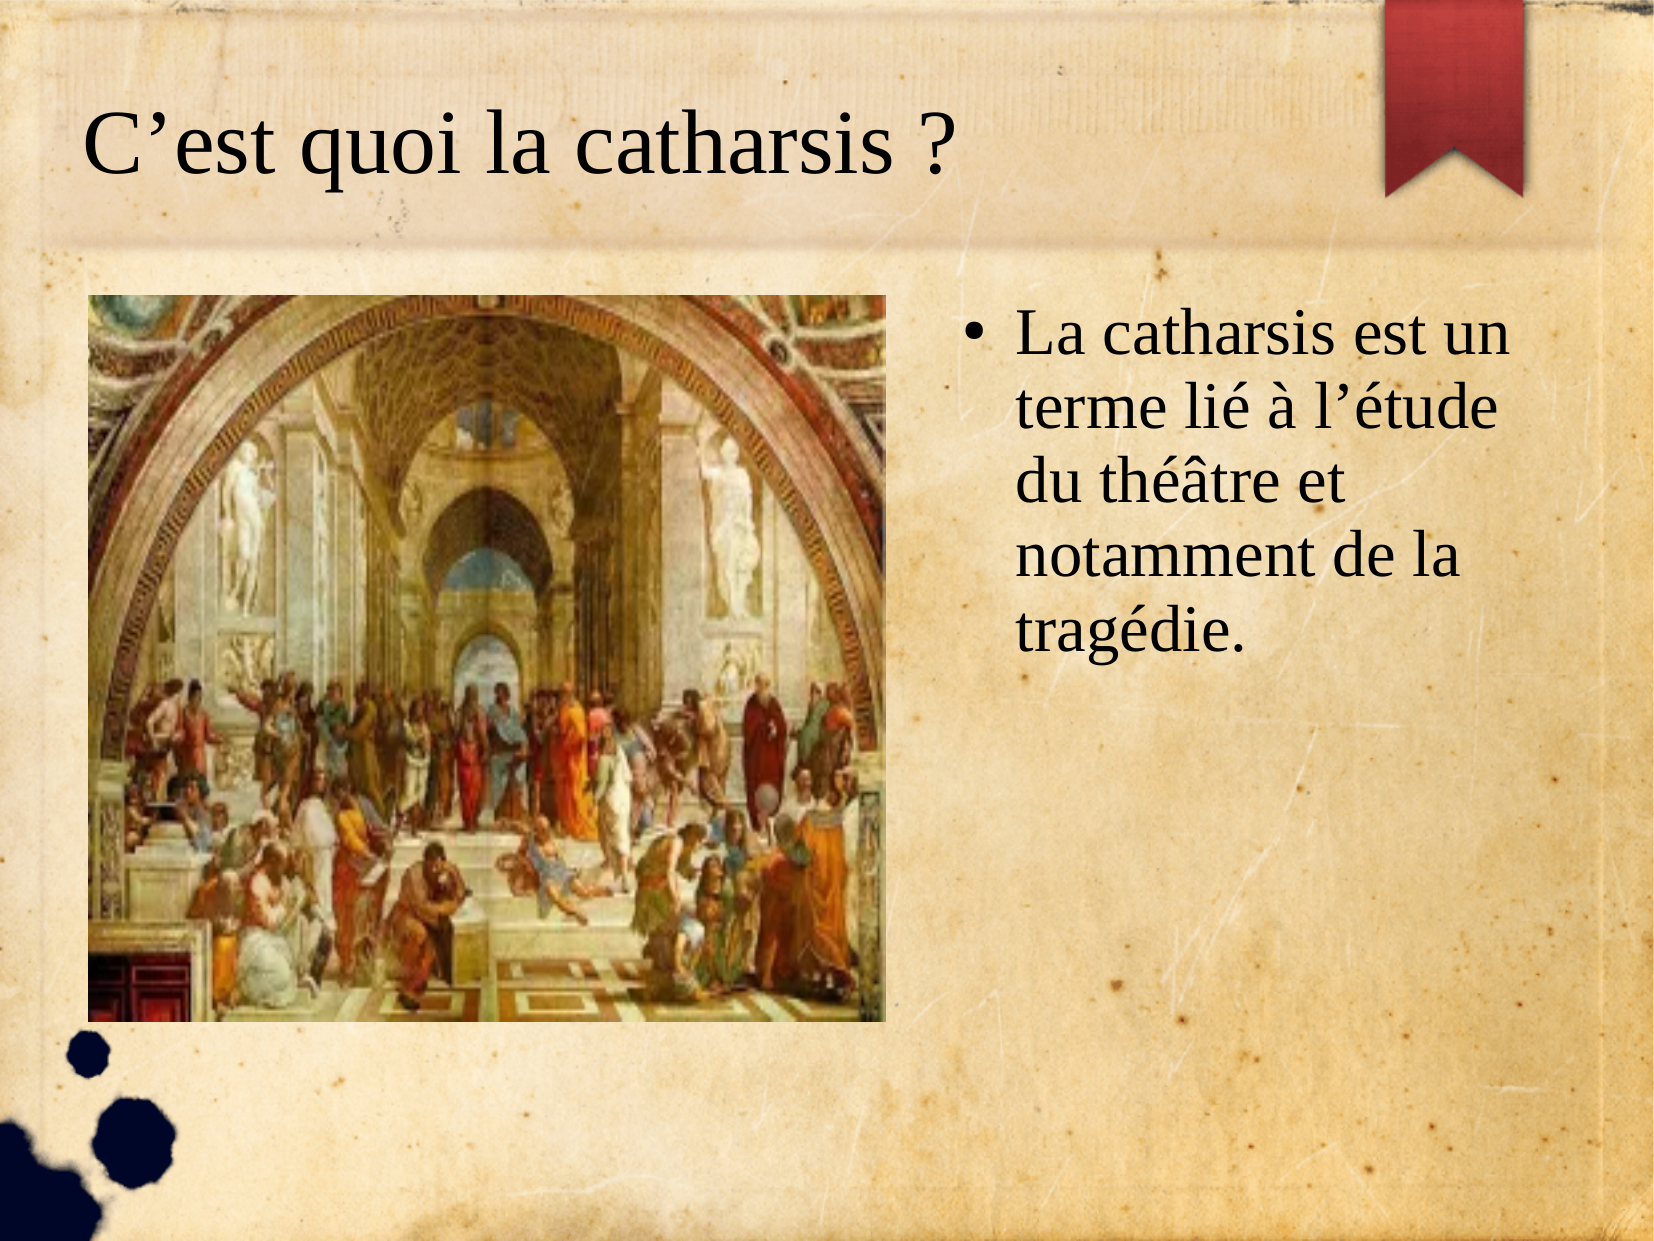

# C’est quoi la catharsis ?
La catharsis est un terme lié à l’étude du théâtre et notamment de la tragédie.